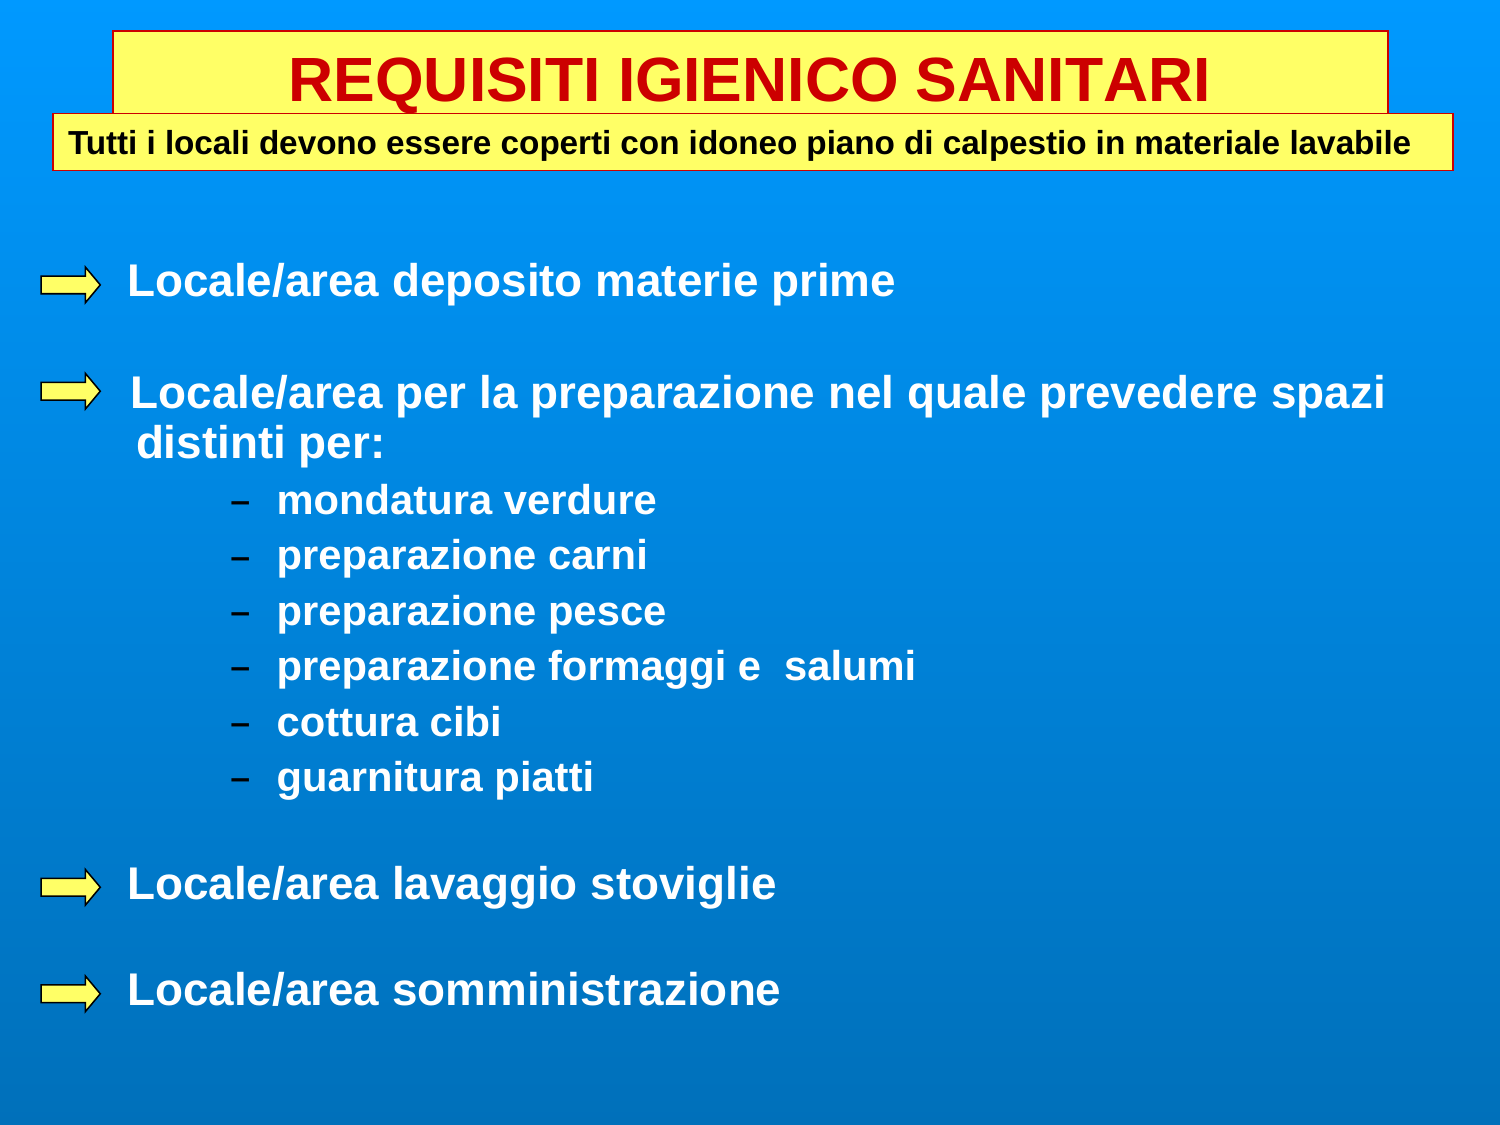

# REQUISITI IGIENICO SANITARI
Tutti i locali devono essere coperti con idoneo piano di calpestio in materiale lavabile
Locale/area deposito materie prime
 Locale/area per la preparazione nel quale prevedere spazi distinti per:
mondatura verdure
preparazione carni
preparazione pesce
preparazione formaggi e salumi
cottura cibi
guarnitura piatti
Locale/area lavaggio stoviglie
Locale/area somministrazione